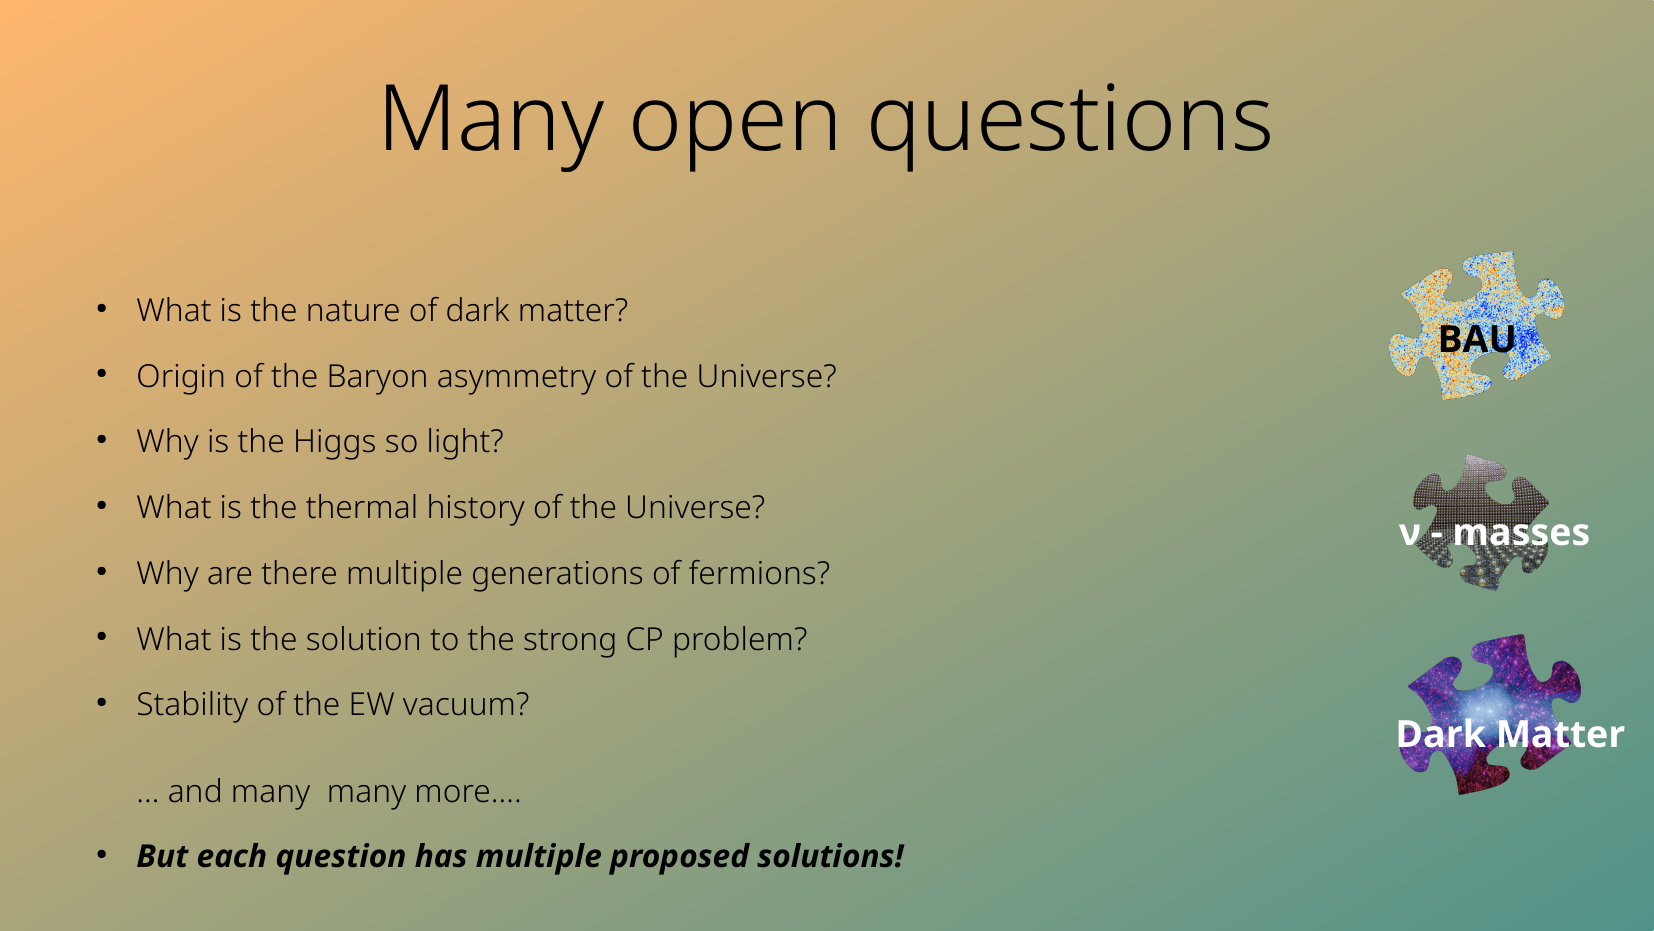

# Many open questions
What is the nature of dark matter?
Origin of the Baryon asymmetry of the Universe?
Why is the Higgs so light?
What is the thermal history of the Universe?
Why are there multiple generations of fermions?
What is the solution to the strong CP problem?
Stability of the EW vacuum?
… and many many more….
But each question has multiple proposed solutions!
BAU
ν - masses
Dark Matter